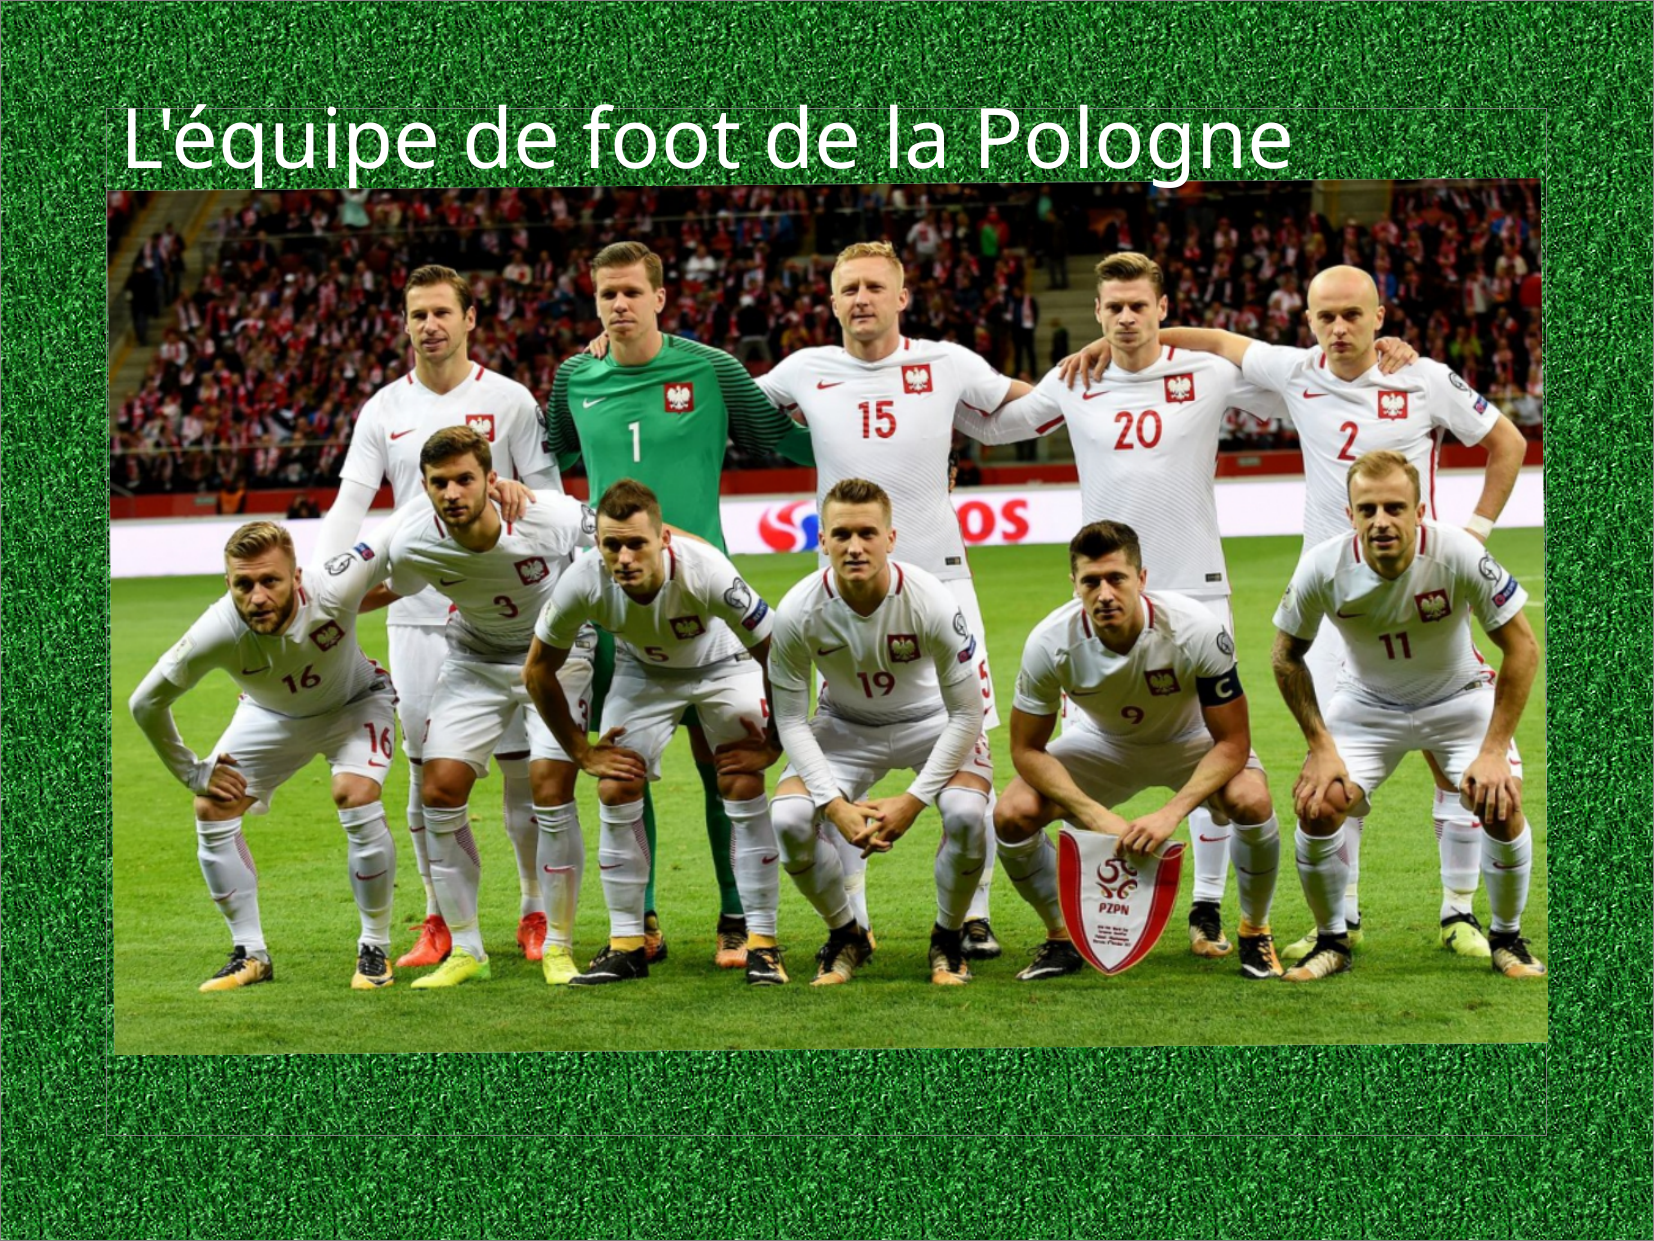

# L'équipe de la Pologne
L'équipe de foot de la Pologne